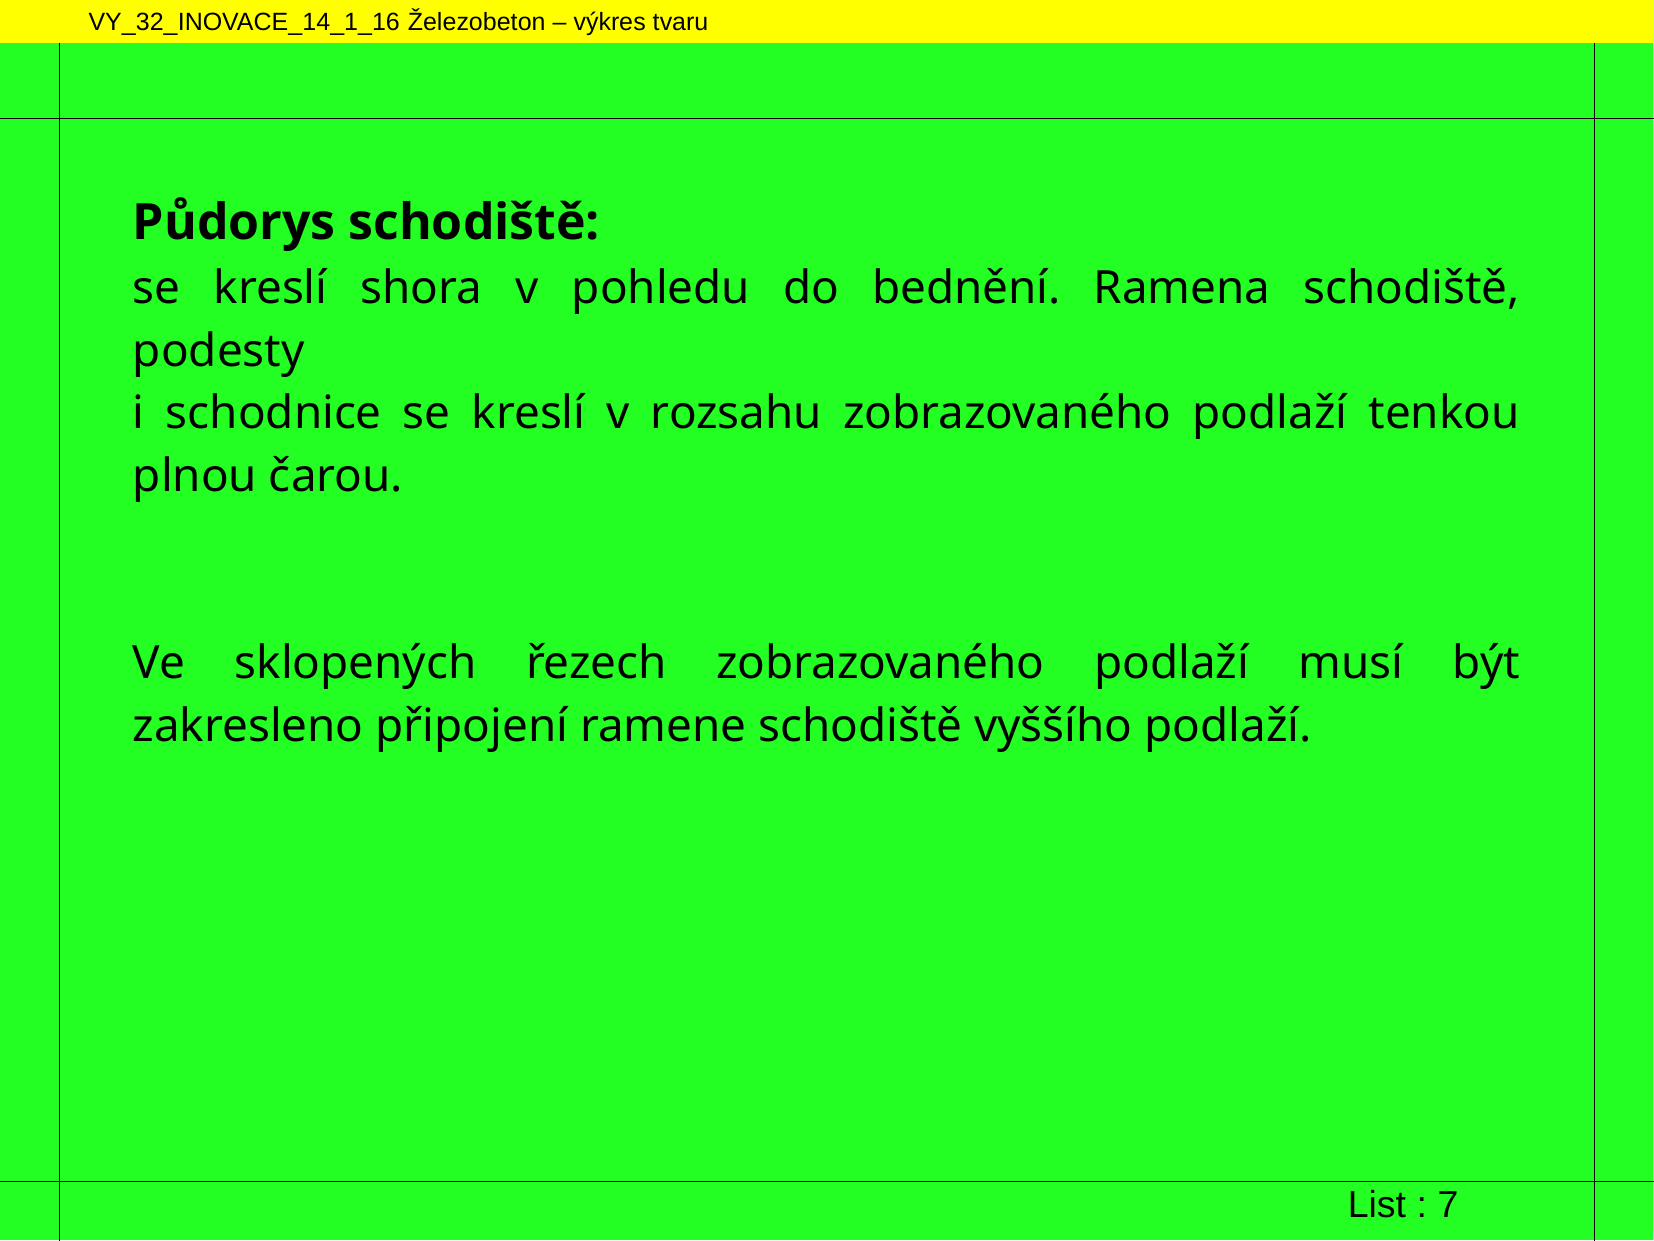

VY_32_INOVACE_14_1_16 Železobeton – výkres tvaru
Půdorys schodiště:
se kreslí shora v pohledu do bednění. Ramena schodiště, podesty
i schodnice se kreslí v rozsahu zobrazovaného podlaží tenkou plnou čarou.
Ve sklopených řezech zobrazovaného podlaží musí být zakresleno připojení ramene schodiště vyššího podlaží.
List :